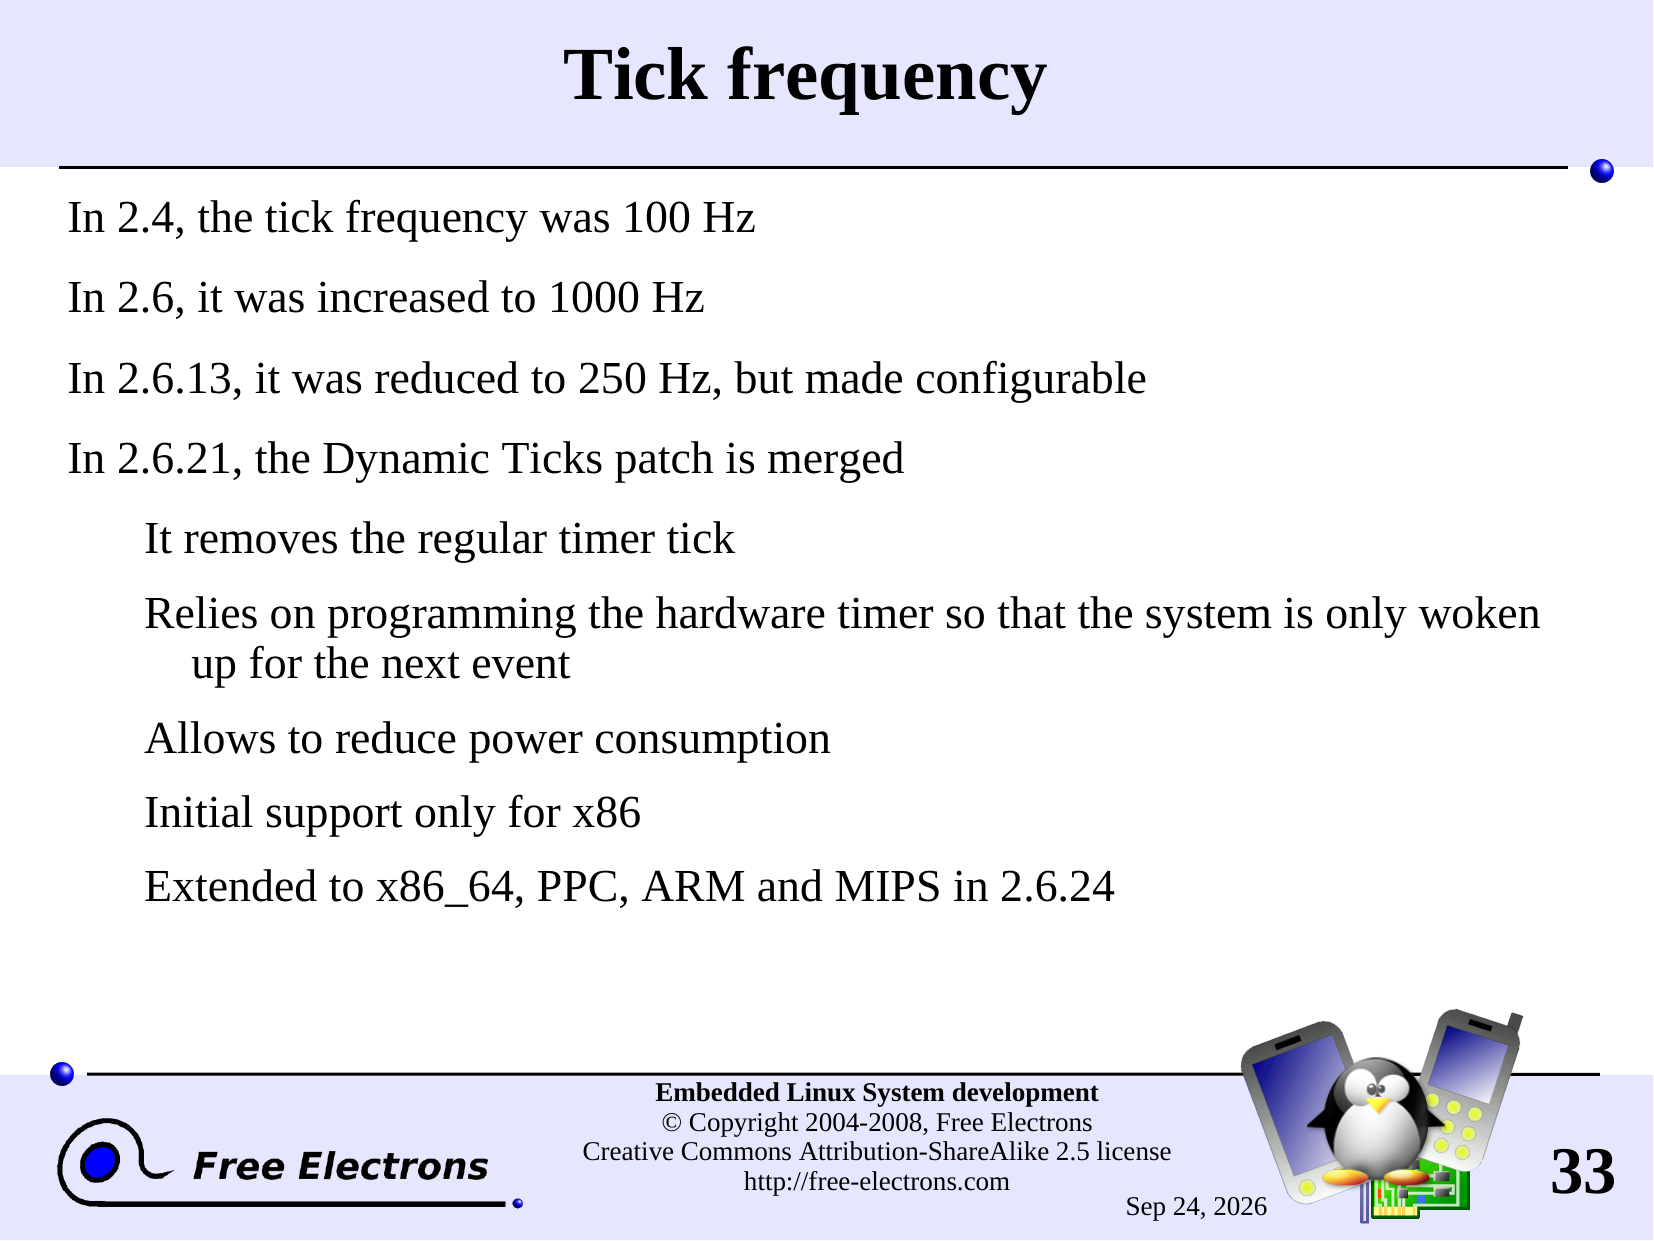

# Tick frequency
In 2.4, the tick frequency was 100 Hz
In 2.6, it was increased to 1000 Hz
In 2.6.13, it was reduced to 250 Hz, but made configurable
In 2.6.21, the Dynamic Ticks patch is merged
It removes the regular timer tick
Relies on programming the hardware timer so that the system is only woken up for the next event
Allows to reduce power consumption
Initial support only for x86
Extended to x86_64, PPC, ARM and MIPS in 2.6.24